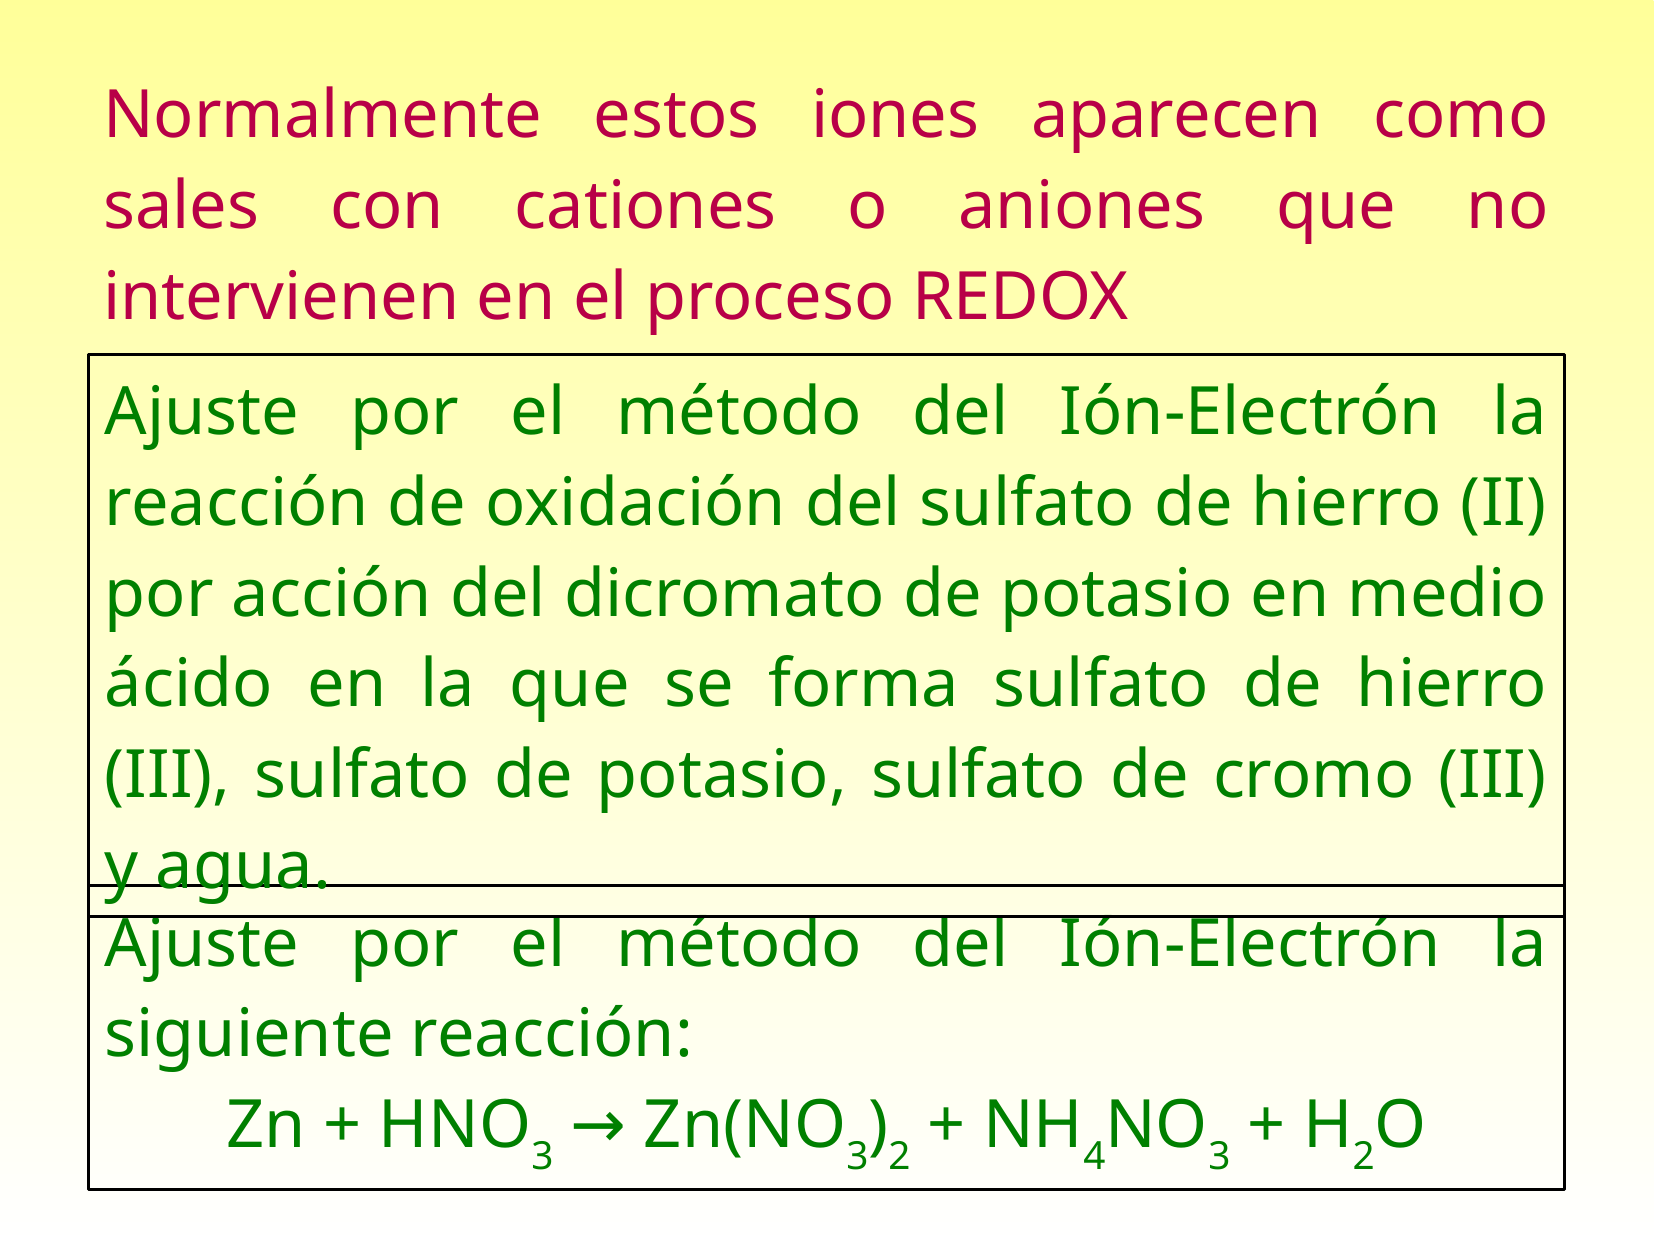

Normalmente estos iones aparecen como sales con cationes o aniones que no intervienen en el proceso REDOX
Ajuste por el método del Ión-Electrón la reacción de oxidación del sulfato de hierro (II) por acción del dicromato de potasio en medio ácido en la que se forma sulfato de hierro (III), sulfato de potasio, sulfato de cromo (III) y agua.
Ajuste por el método del Ión-Electrón la siguiente reacción:
Zn + HNO3 → Zn(NO3)2 + NH4NO3 + H2O